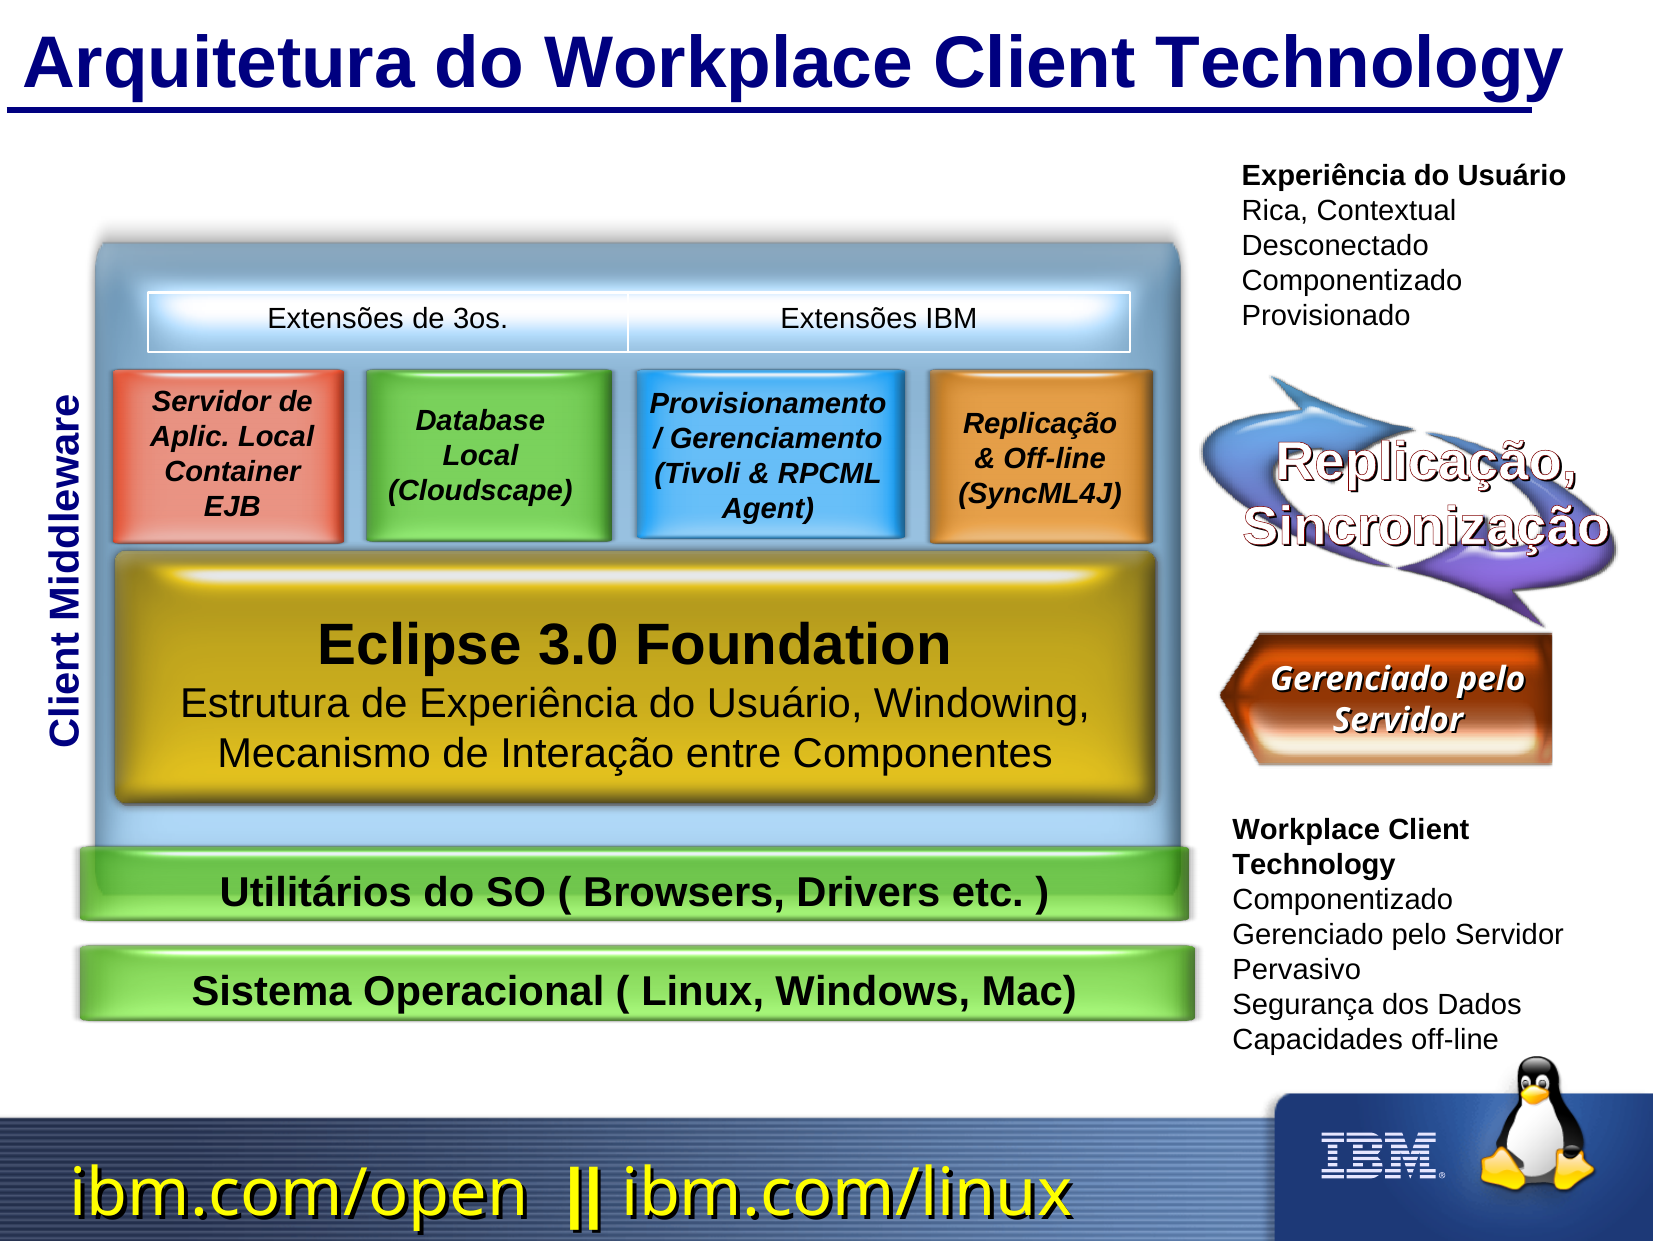

Arquitetura do Workplace Client Technology
Experiência do Usuário
Rica, Contextual
Desconectado
Componentizado
Provisionado
Extensões de 3os.
Extensões IBM
Servidor de Aplic. Local Container EJB
Provisionamento / Gerenciamento
(Tivoli & RPCML Agent)
Database Local
(Cloudscape)
Replicação & Off-line
(SyncML4J)
Client Middleware
Eclipse 3.0 Foundation
Estrutura de Experiência do Usuário, Windowing,
Mecanismo de Interação entre Componentes
Utilitários do SO ( Browsers, Drivers etc. )
Sistema Operacional ( Linux, Windows, Mac)
Replicação, Sincronização
Gerenciado pelo Servidor
Workplace Client Technology
Componentizado
Gerenciado pelo Servidor
Pervasivo
Segurança dos Dados
Capacidades off-line